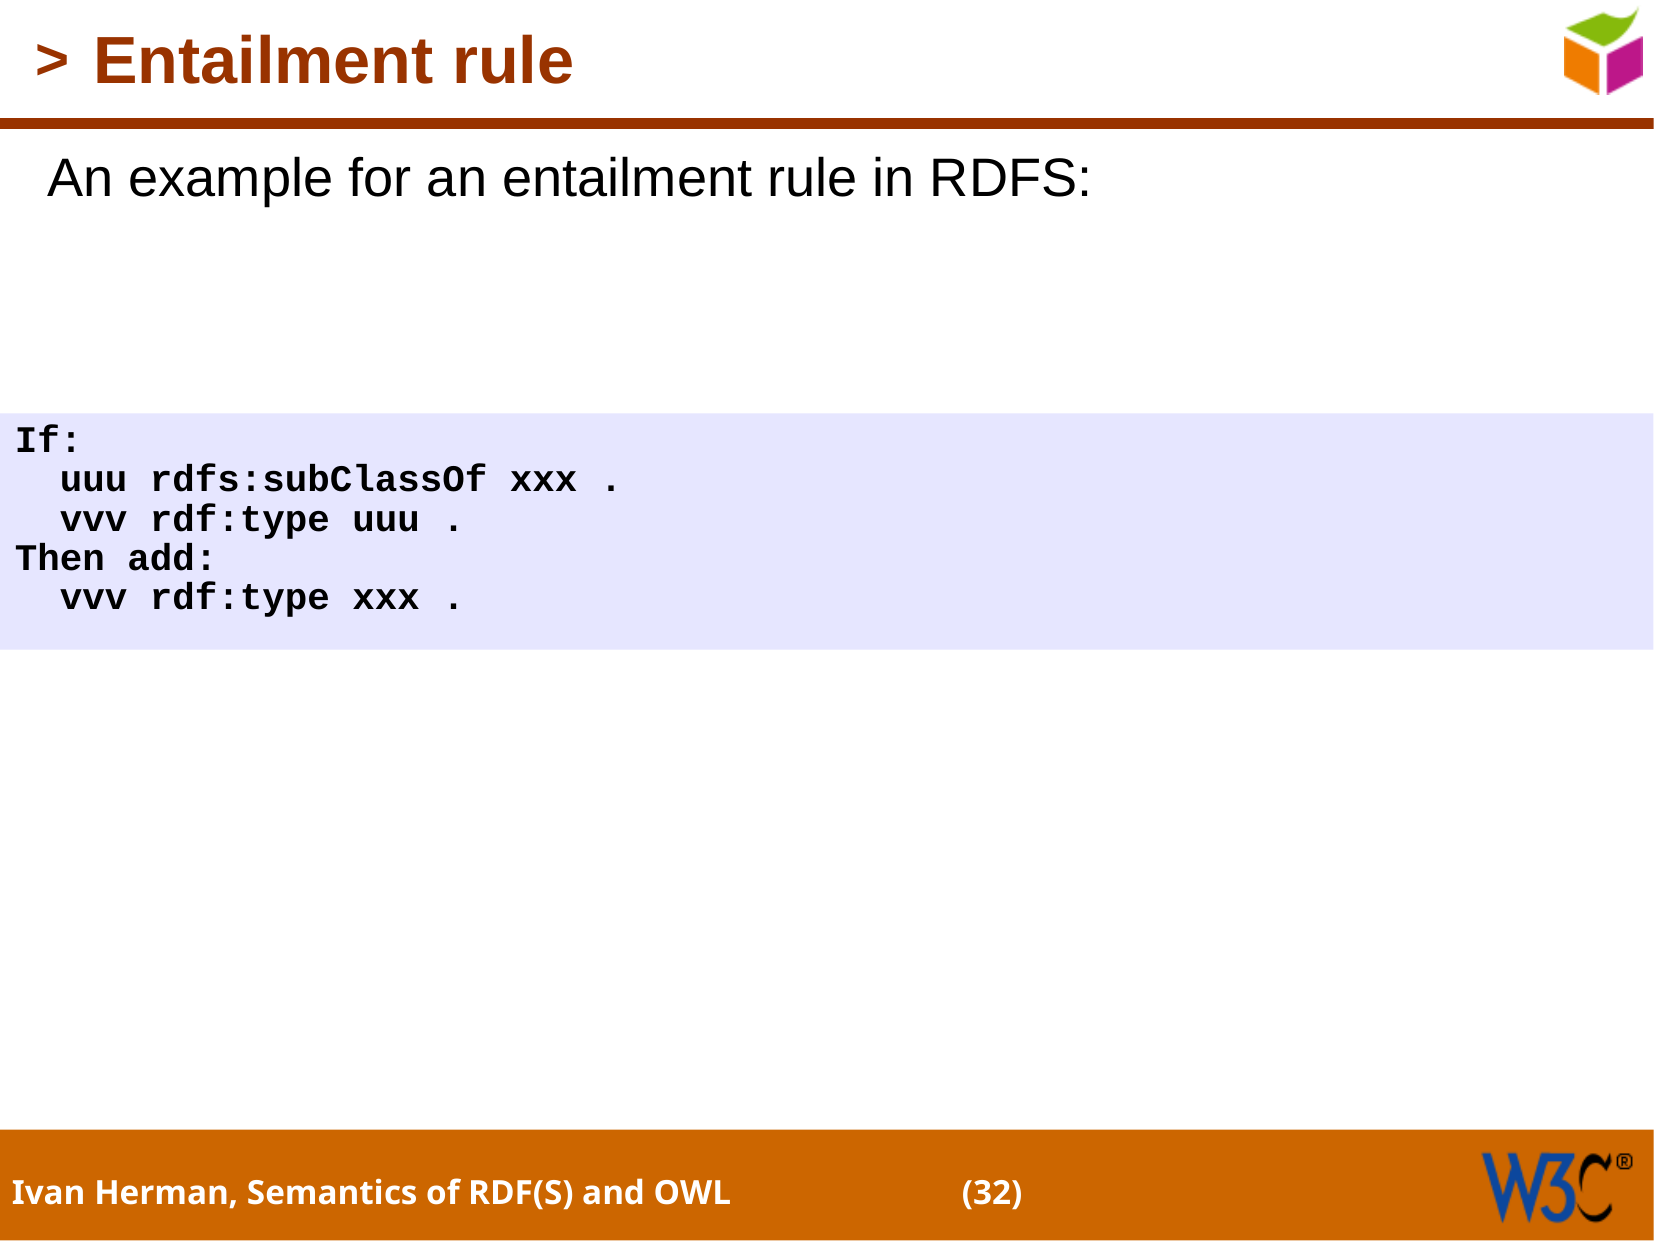

# Entailment rule
An example for an entailment rule in RDFS:
If:
 uuu rdfs:subClassOf xxx .
 vvv rdf:type uuu .
Then add:
 vvv rdf:type xxx .